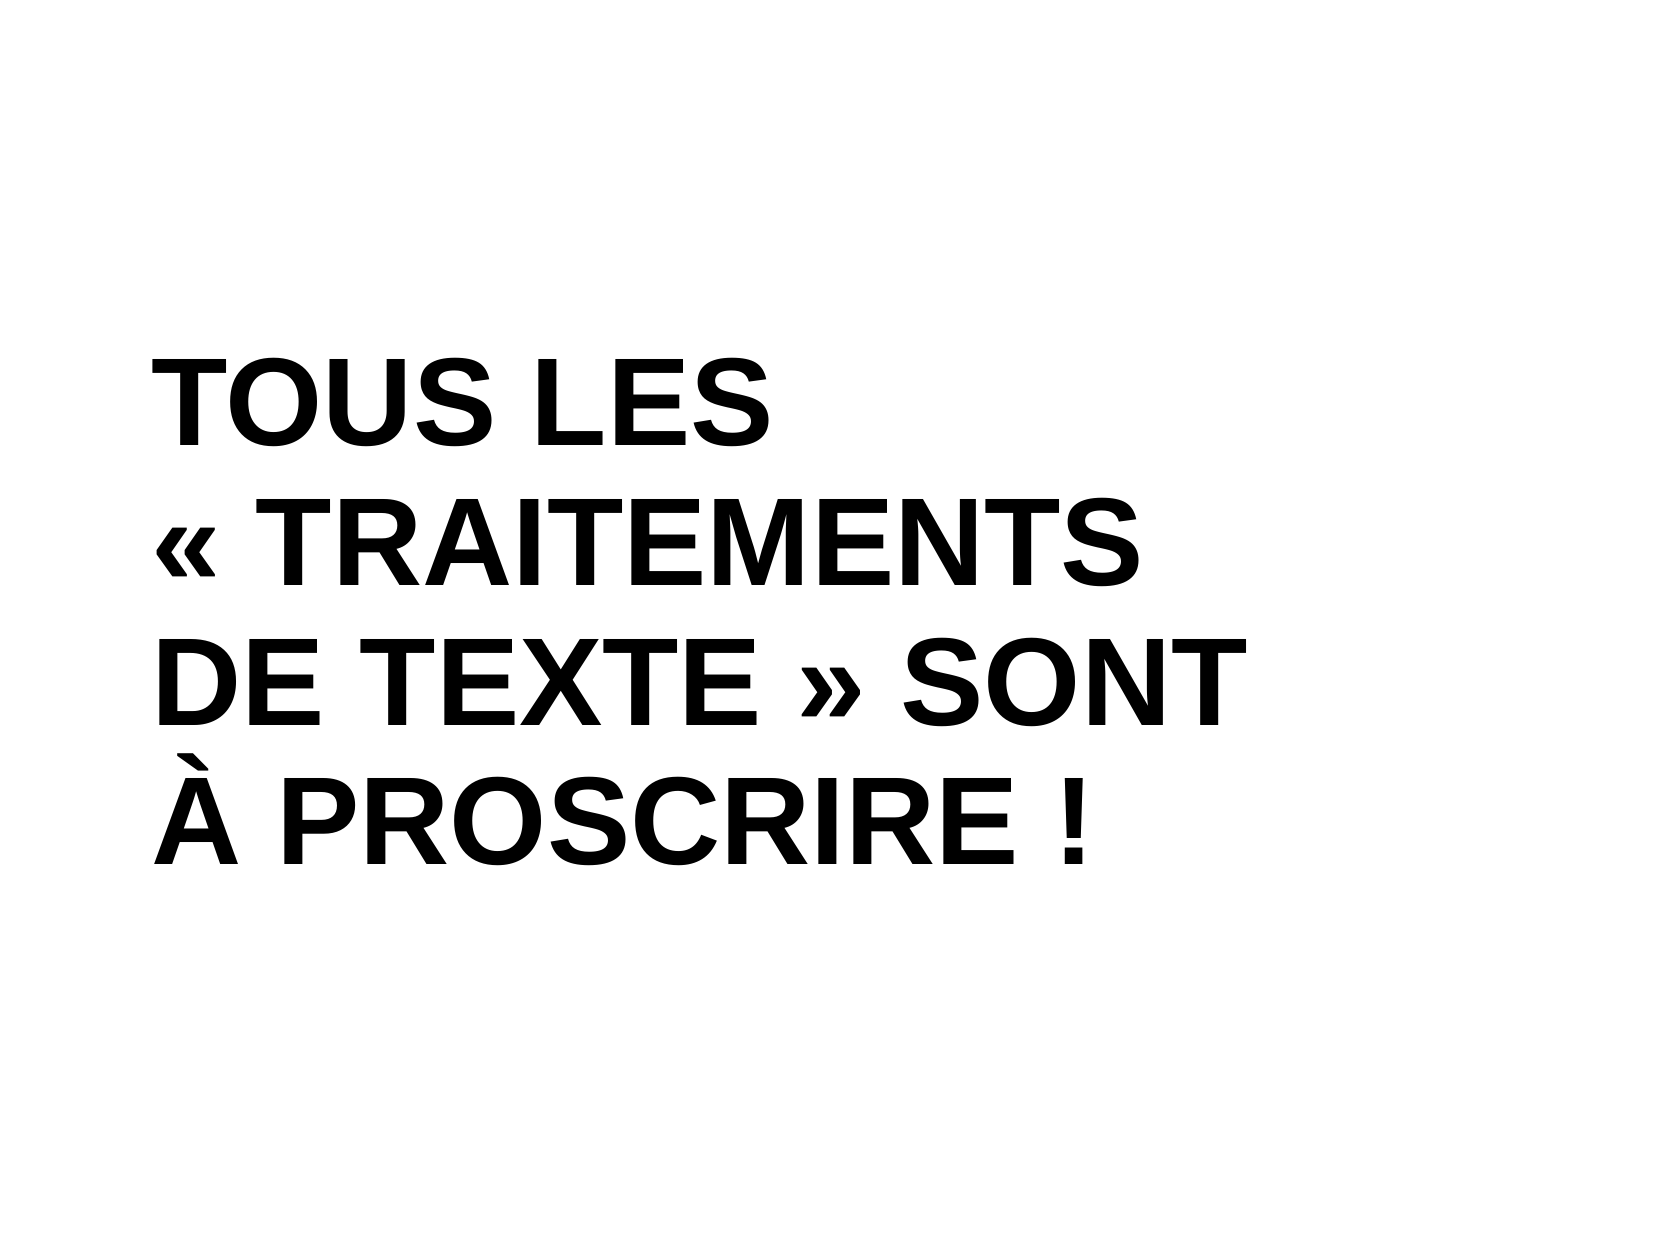

TOUS LES « TRAITEMENTS DE TEXTE » SONT À PROSCRIRE !